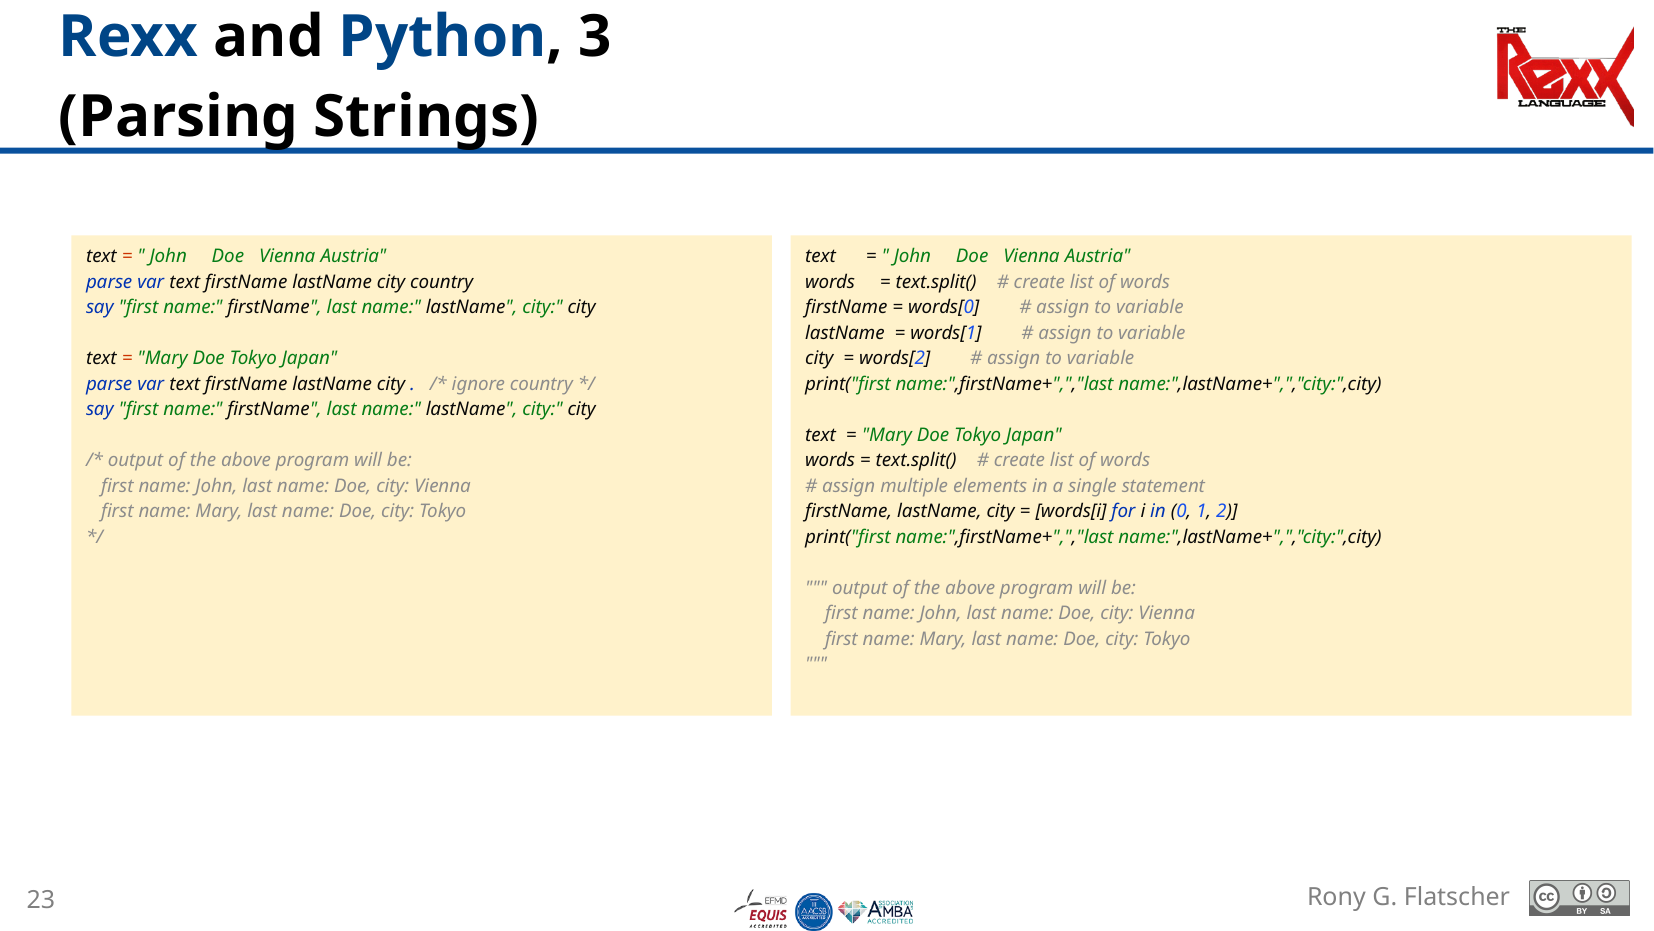

# Rexx and Python, 3 (Parsing Strings)
text = " John Doe Vienna Austria"
parse var text firstName lastName city country
say "first name:" firstName", last name:" lastName", city:" city
text = "Mary Doe Tokyo Japan"
parse var text firstName lastName city . /* ignore country */
say "first name:" firstName", last name:" lastName", city:" city
/* output of the above program will be:
 first name: John, last name: Doe, city: Vienna
 first name: Mary, last name: Doe, city: Tokyo
*/
text = " John Doe Vienna Austria"
words = text.split() # create list of words
firstName = words[0] # assign to variable
lastName = words[1] # assign to variable
city = words[2] # assign to variable
print("first name:",firstName+",","last name:",lastName+",","city:",city)
text = "Mary Doe Tokyo Japan"
words = text.split() # create list of words
# assign multiple elements in a single statement
firstName, lastName, city = [words[i] for i in (0, 1, 2)]
print("first name:",firstName+",","last name:",lastName+",","city:",city)
""" output of the above program will be:
 first name: John, last name: Doe, city: Vienna
 first name: Mary, last name: Doe, city: Tokyo
"""